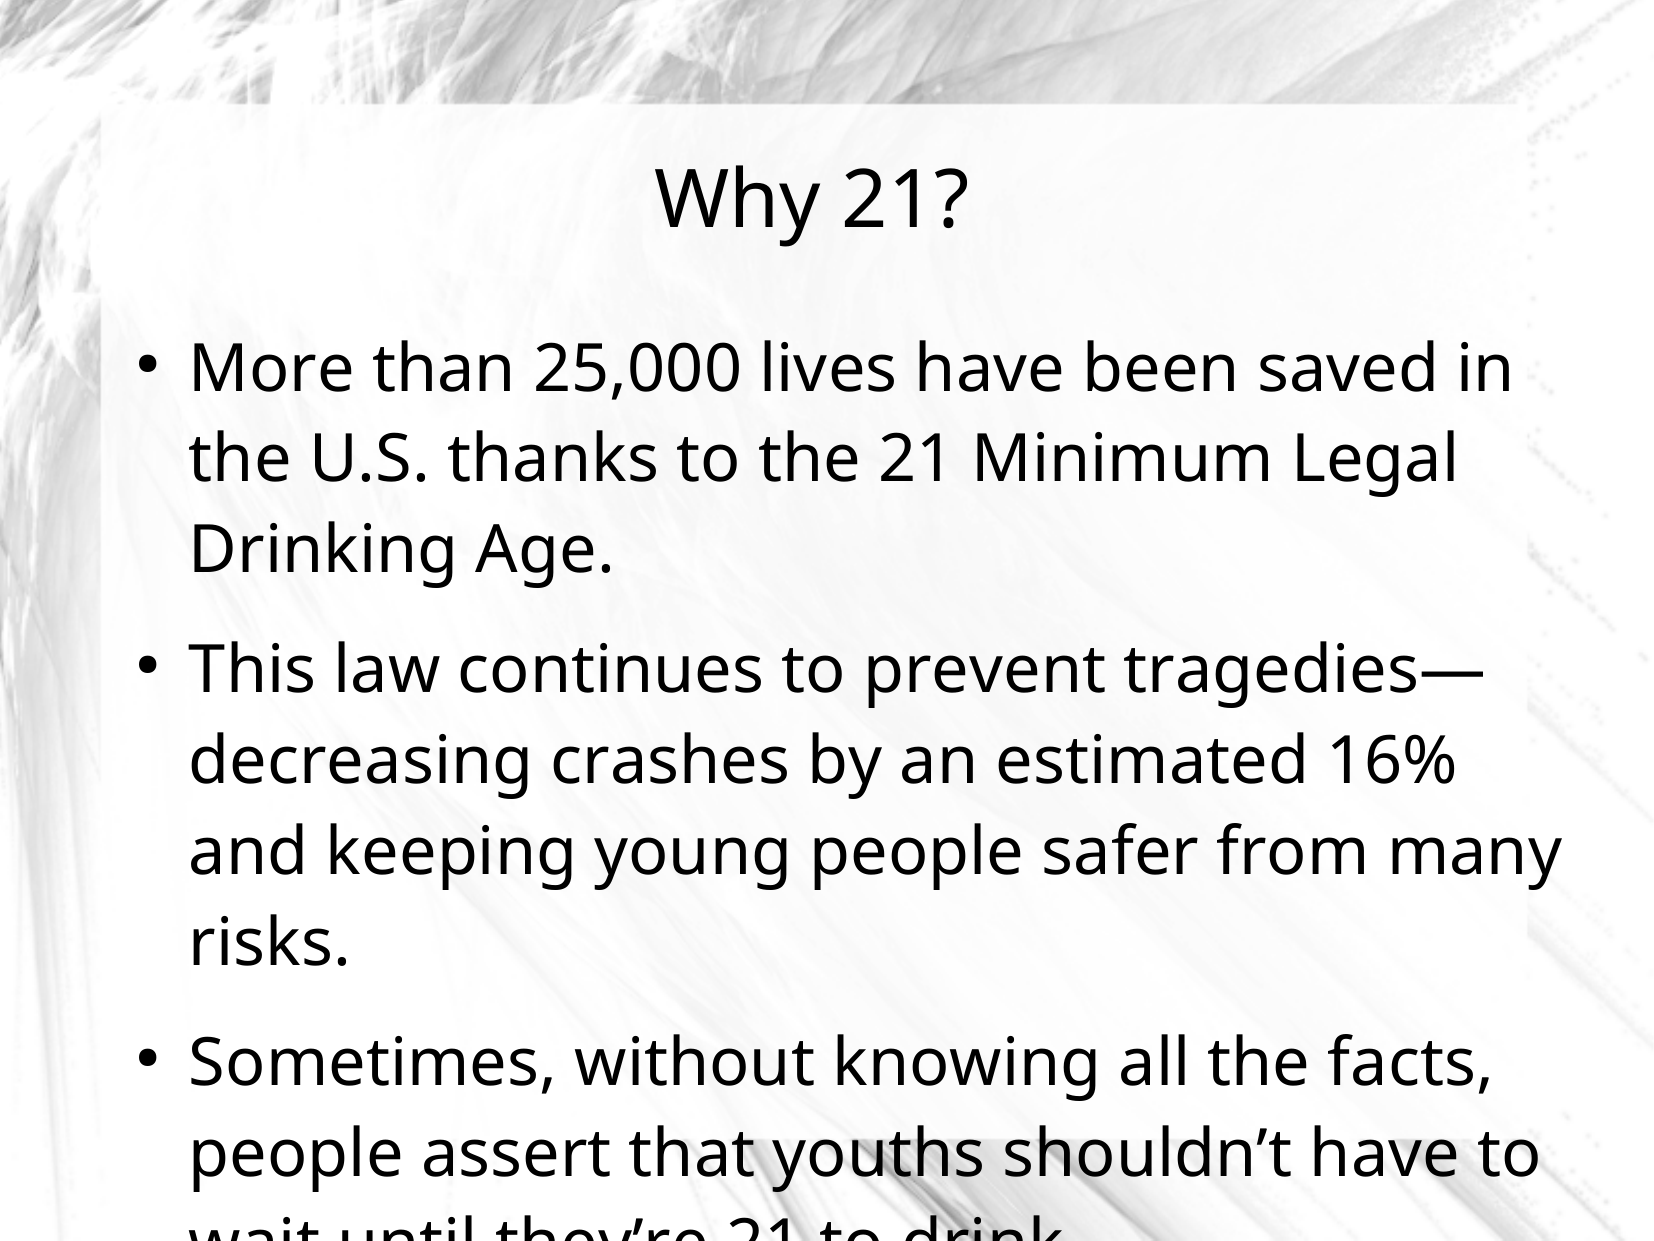

# Why 21?
More than 25,000 lives have been saved in the U.S. thanks to the 21 Minimum Legal Drinking Age.
This law continues to prevent tragedies—decreasing crashes by an estimated 16% and keeping young people safer from many risks.
Sometimes, without knowing all the facts, people assert that youths shouldn’t have to wait until they’re 21 to drink.